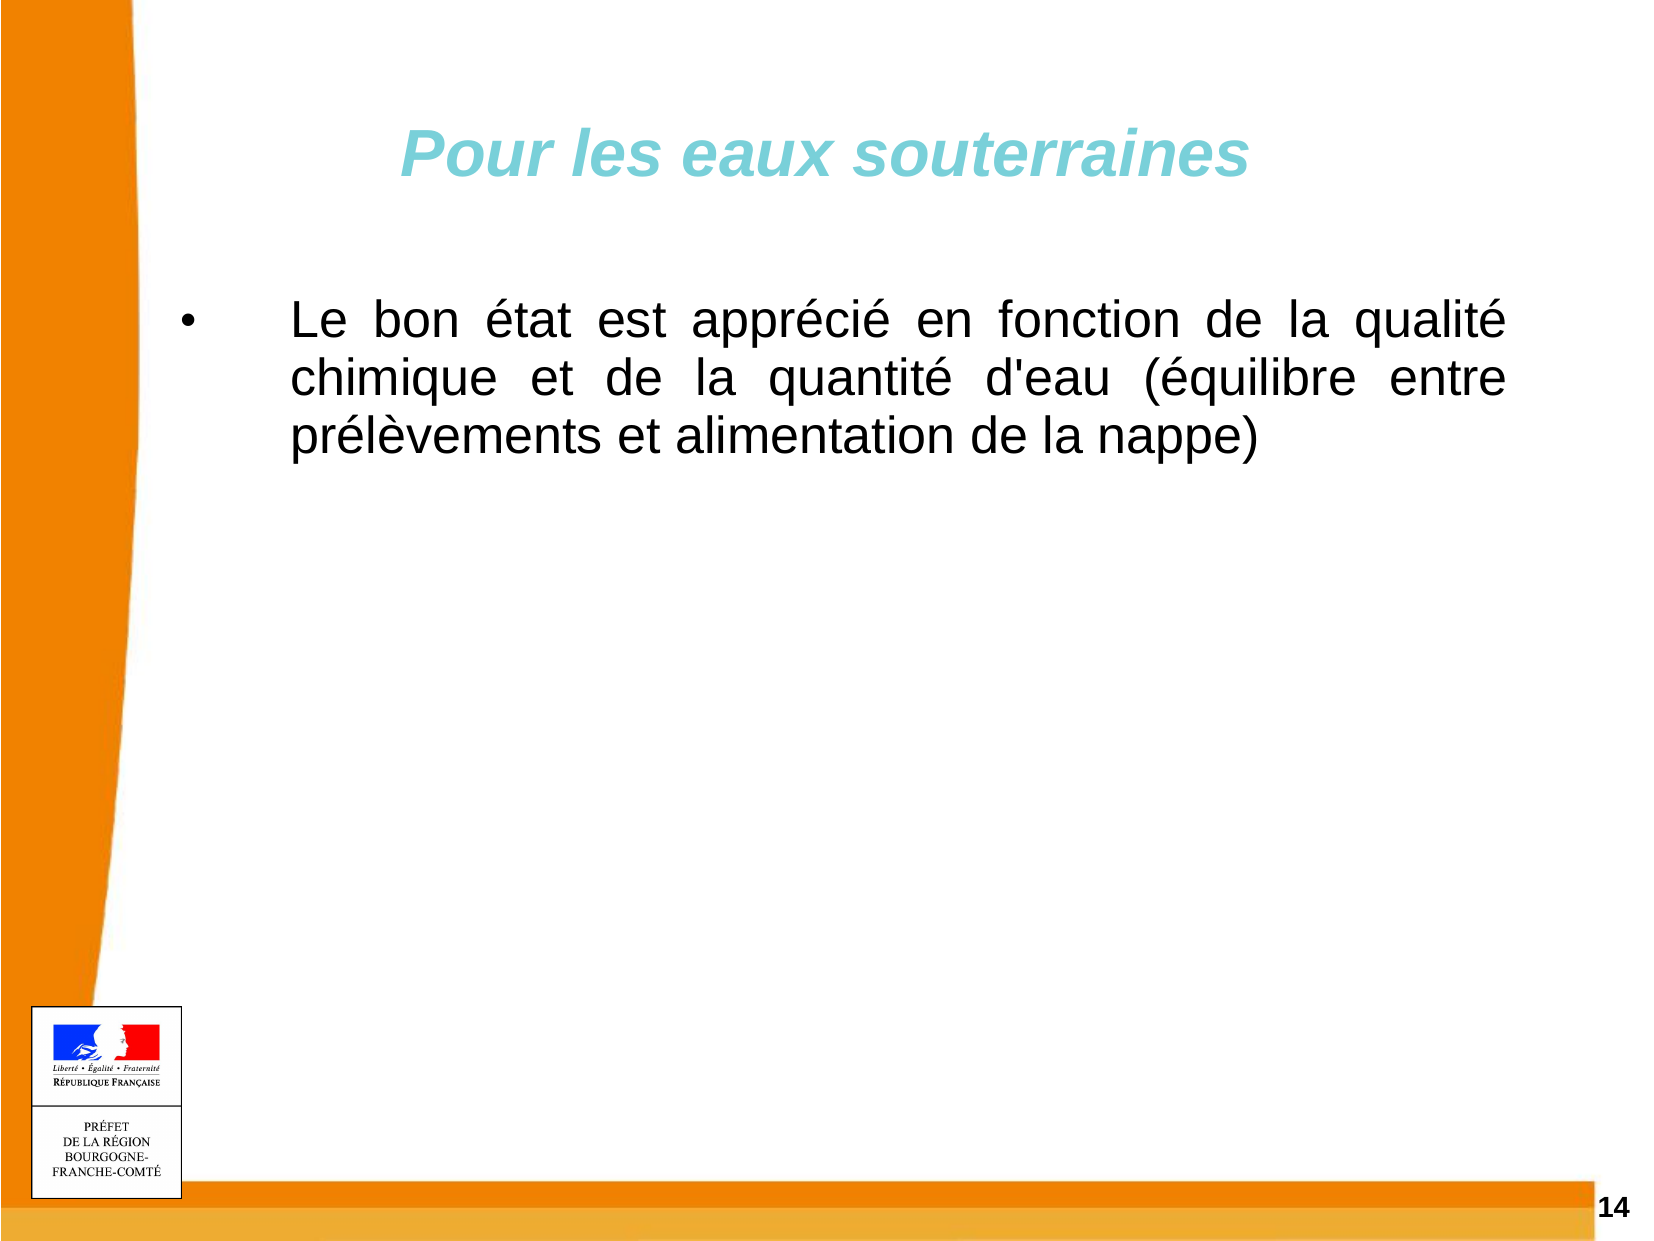

# Pour les eaux souterraines
•	Le bon état est apprécié en fonction de la qualité chimique et de la quantité d'eau (équilibre entre prélèvements et alimentation de la nappe)
14